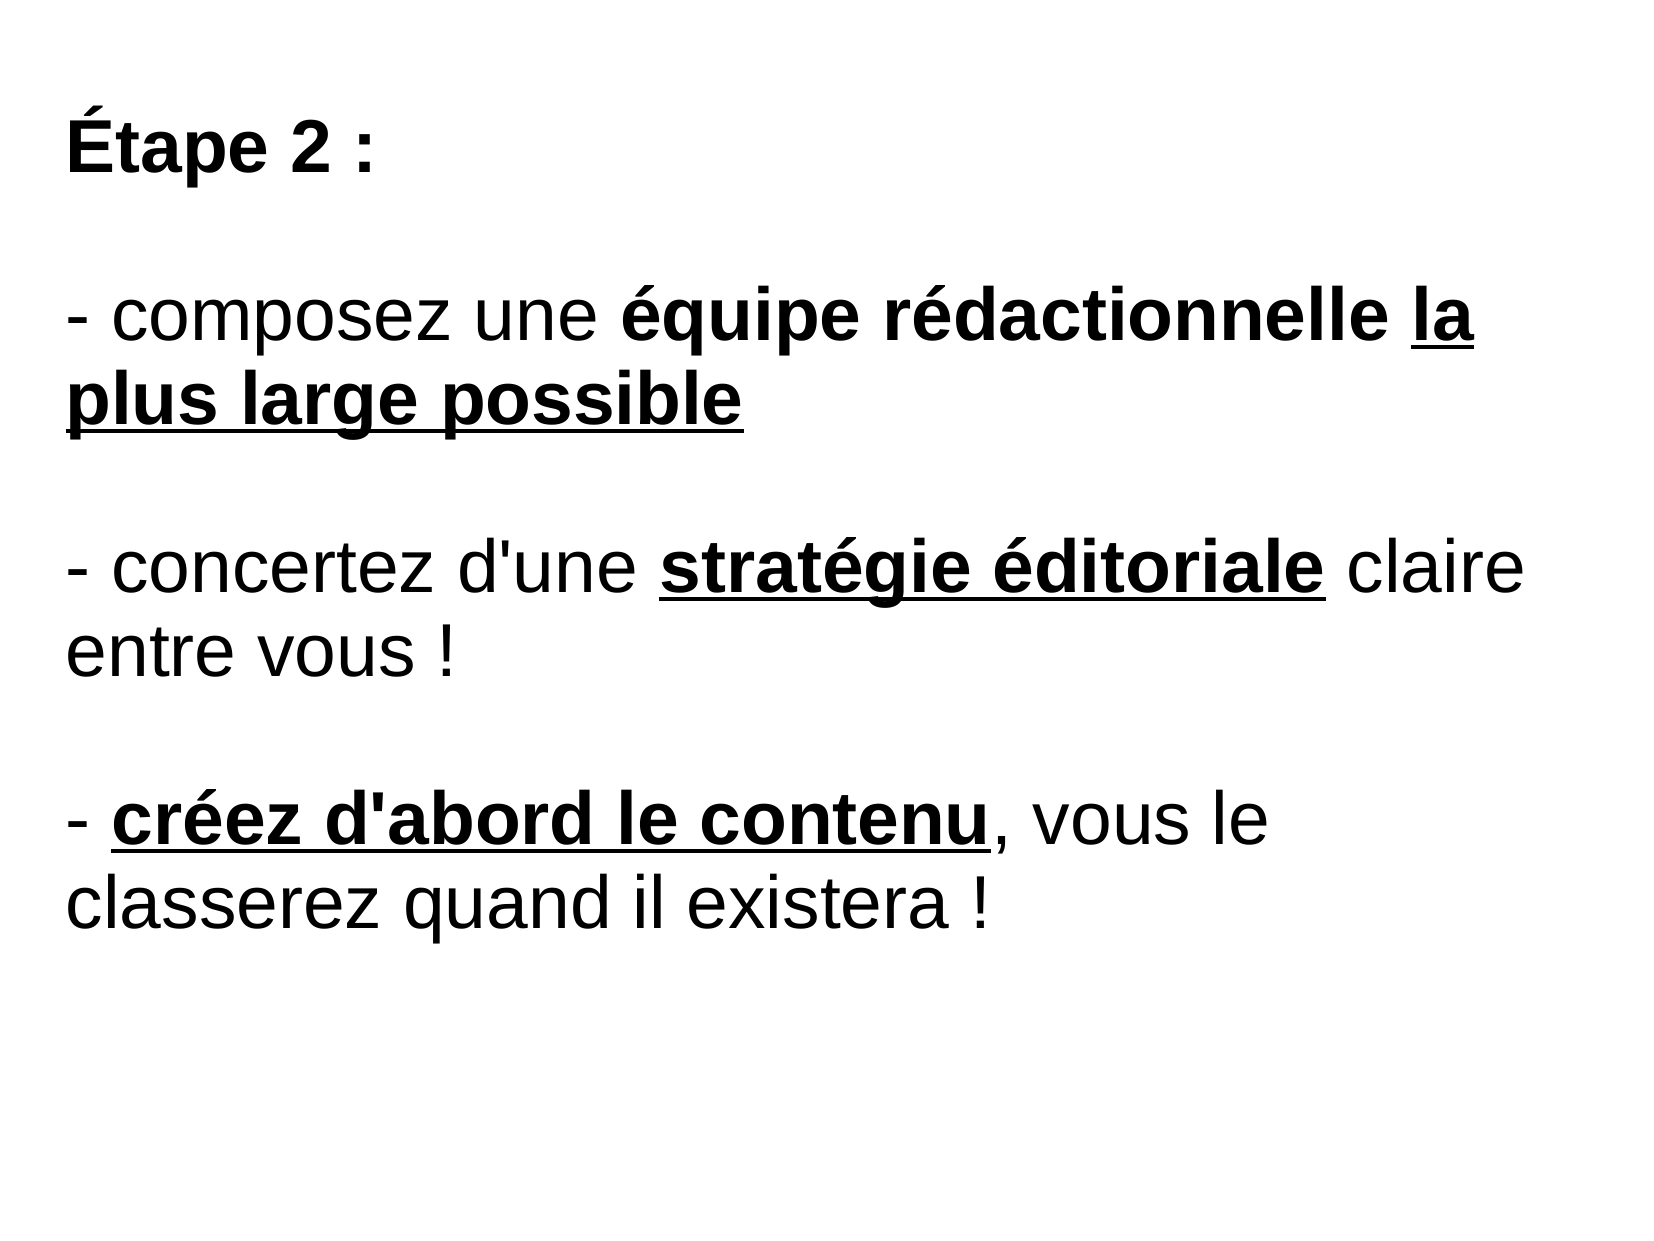

Étape 2 :
- composez une équipe rédactionnelle la plus large possible
- concertez d'une stratégie éditoriale claire entre vous !
- créez d'abord le contenu, vous le classerez quand il existera !